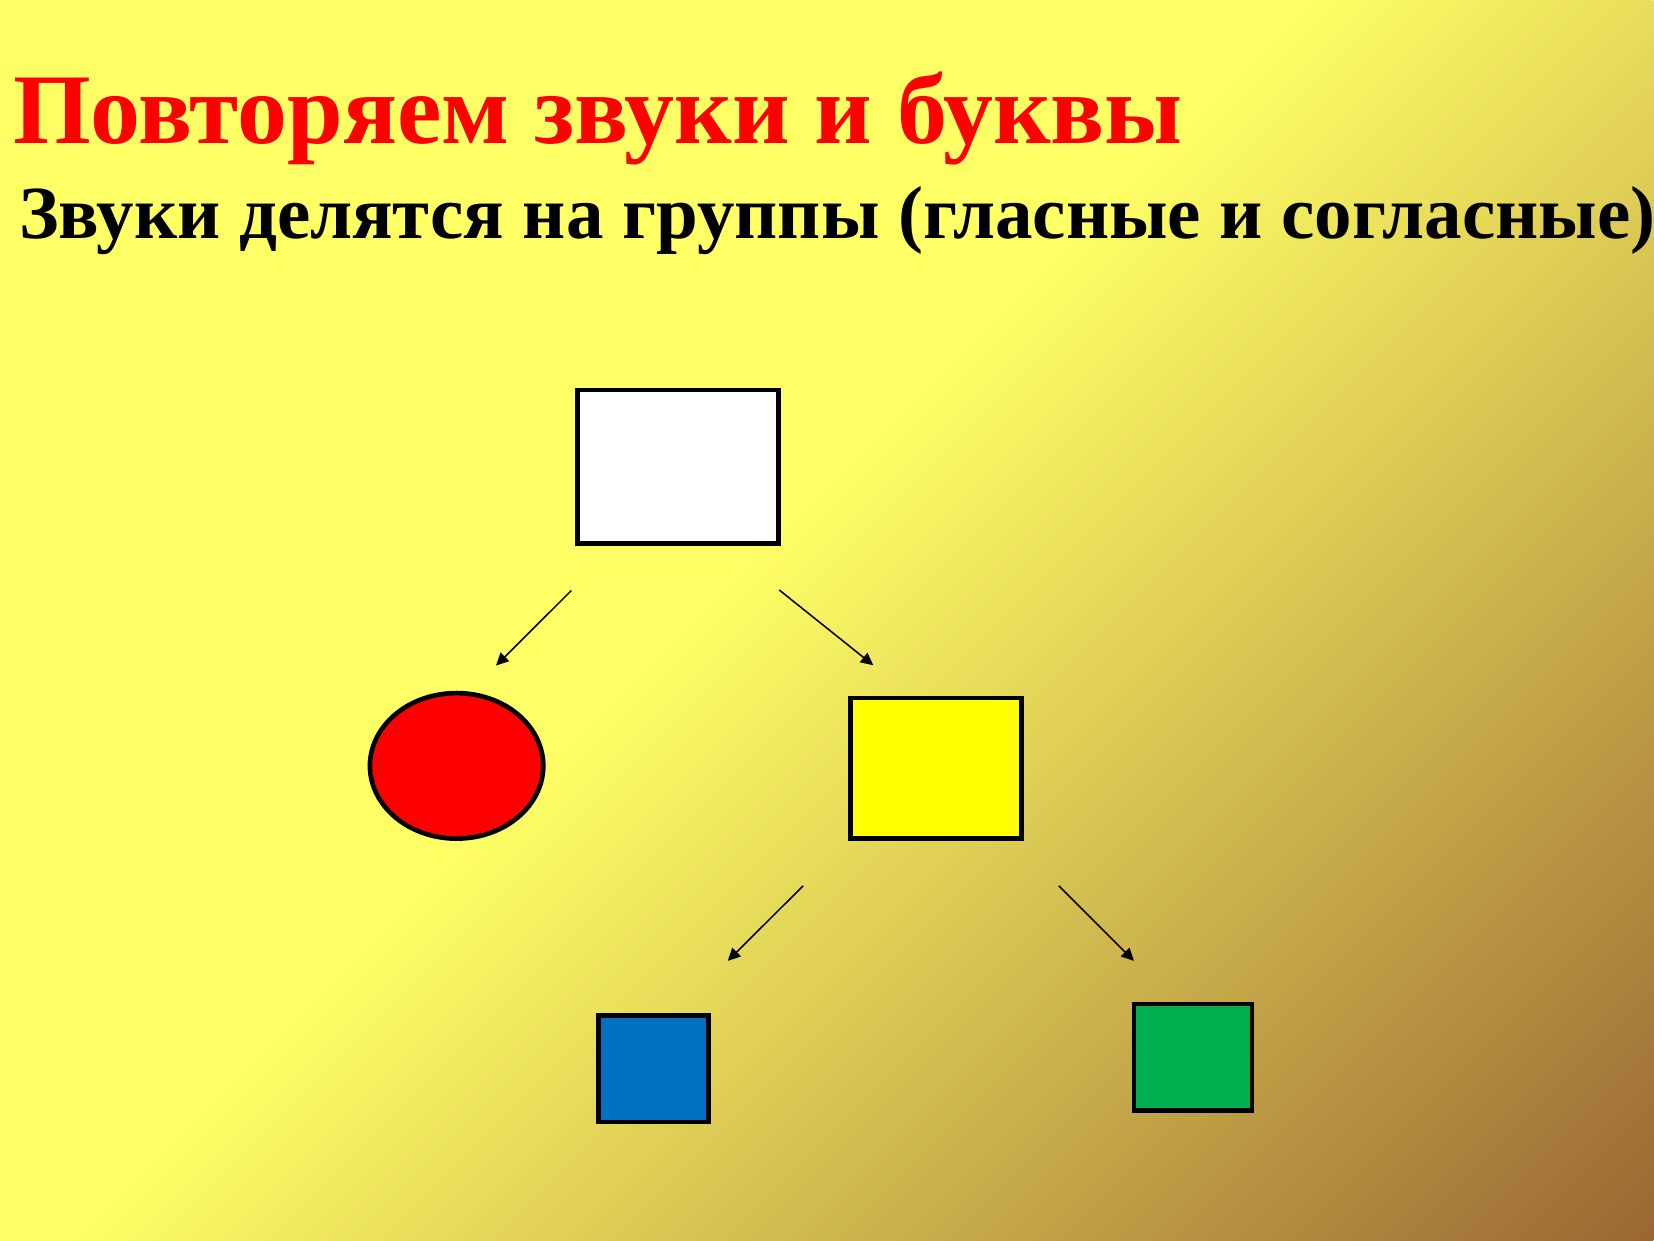

Повторяем звуки и буквы
 Звуки делятся на группы (гласные и согласные)